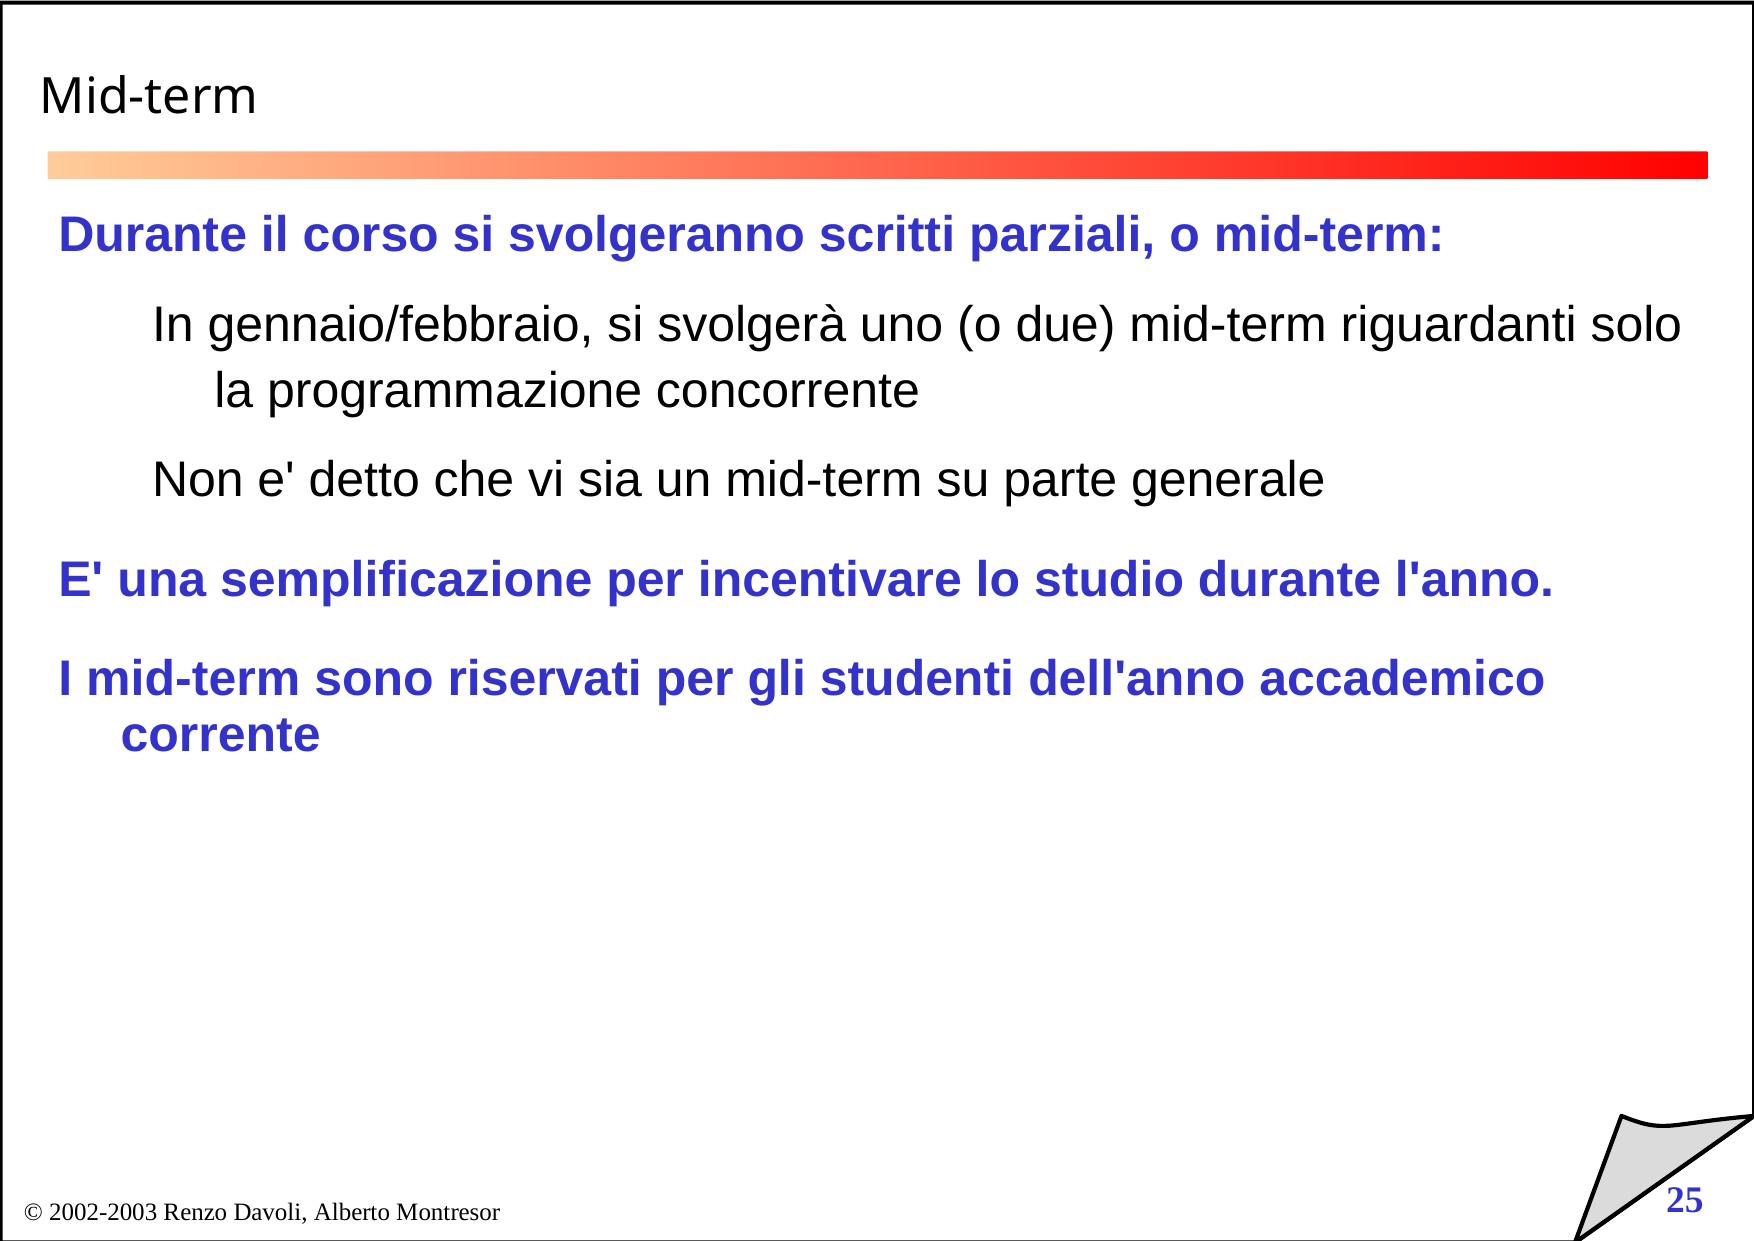

# Mid-term
Durante il corso si svolgeranno scritti parziali, o mid-term:
In gennaio/febbraio, si svolgerà uno (o due) mid-term riguardanti solo la programmazione concorrente
Non e' detto che vi sia un mid-term su parte generale
E' una semplificazione per incentivare lo studio durante l'anno.
I mid-term sono riservati per gli studenti dell'anno accademico corrente